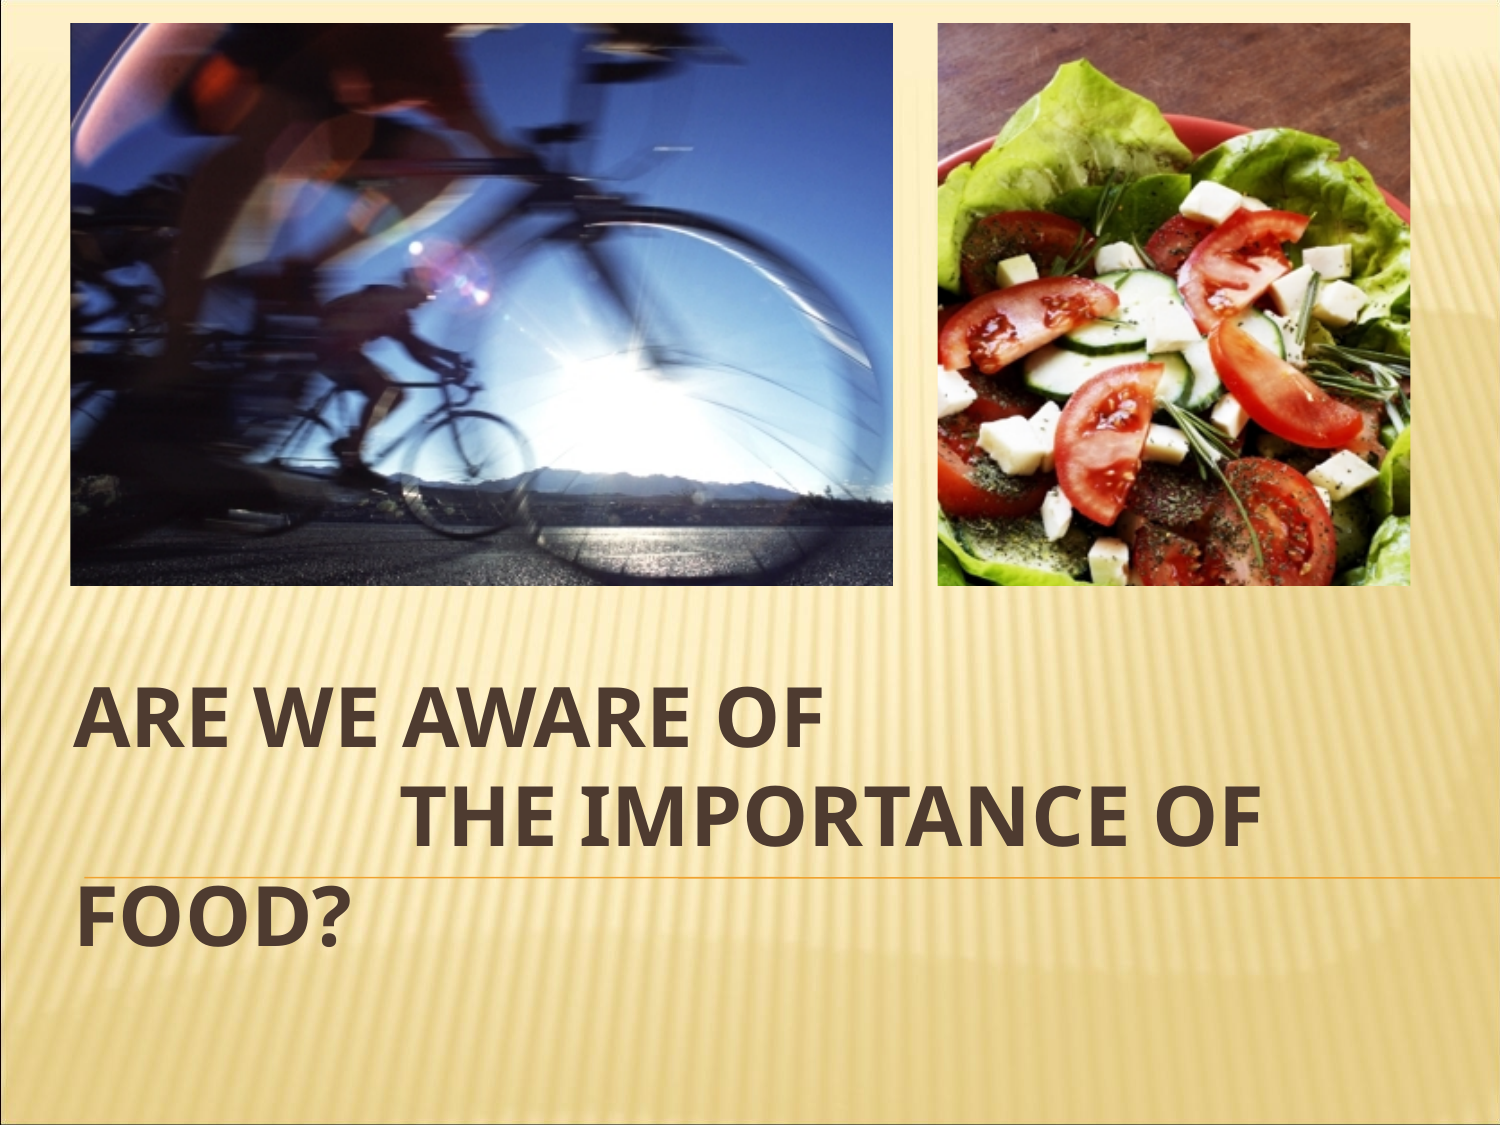

# Are we aware of the importance of food?